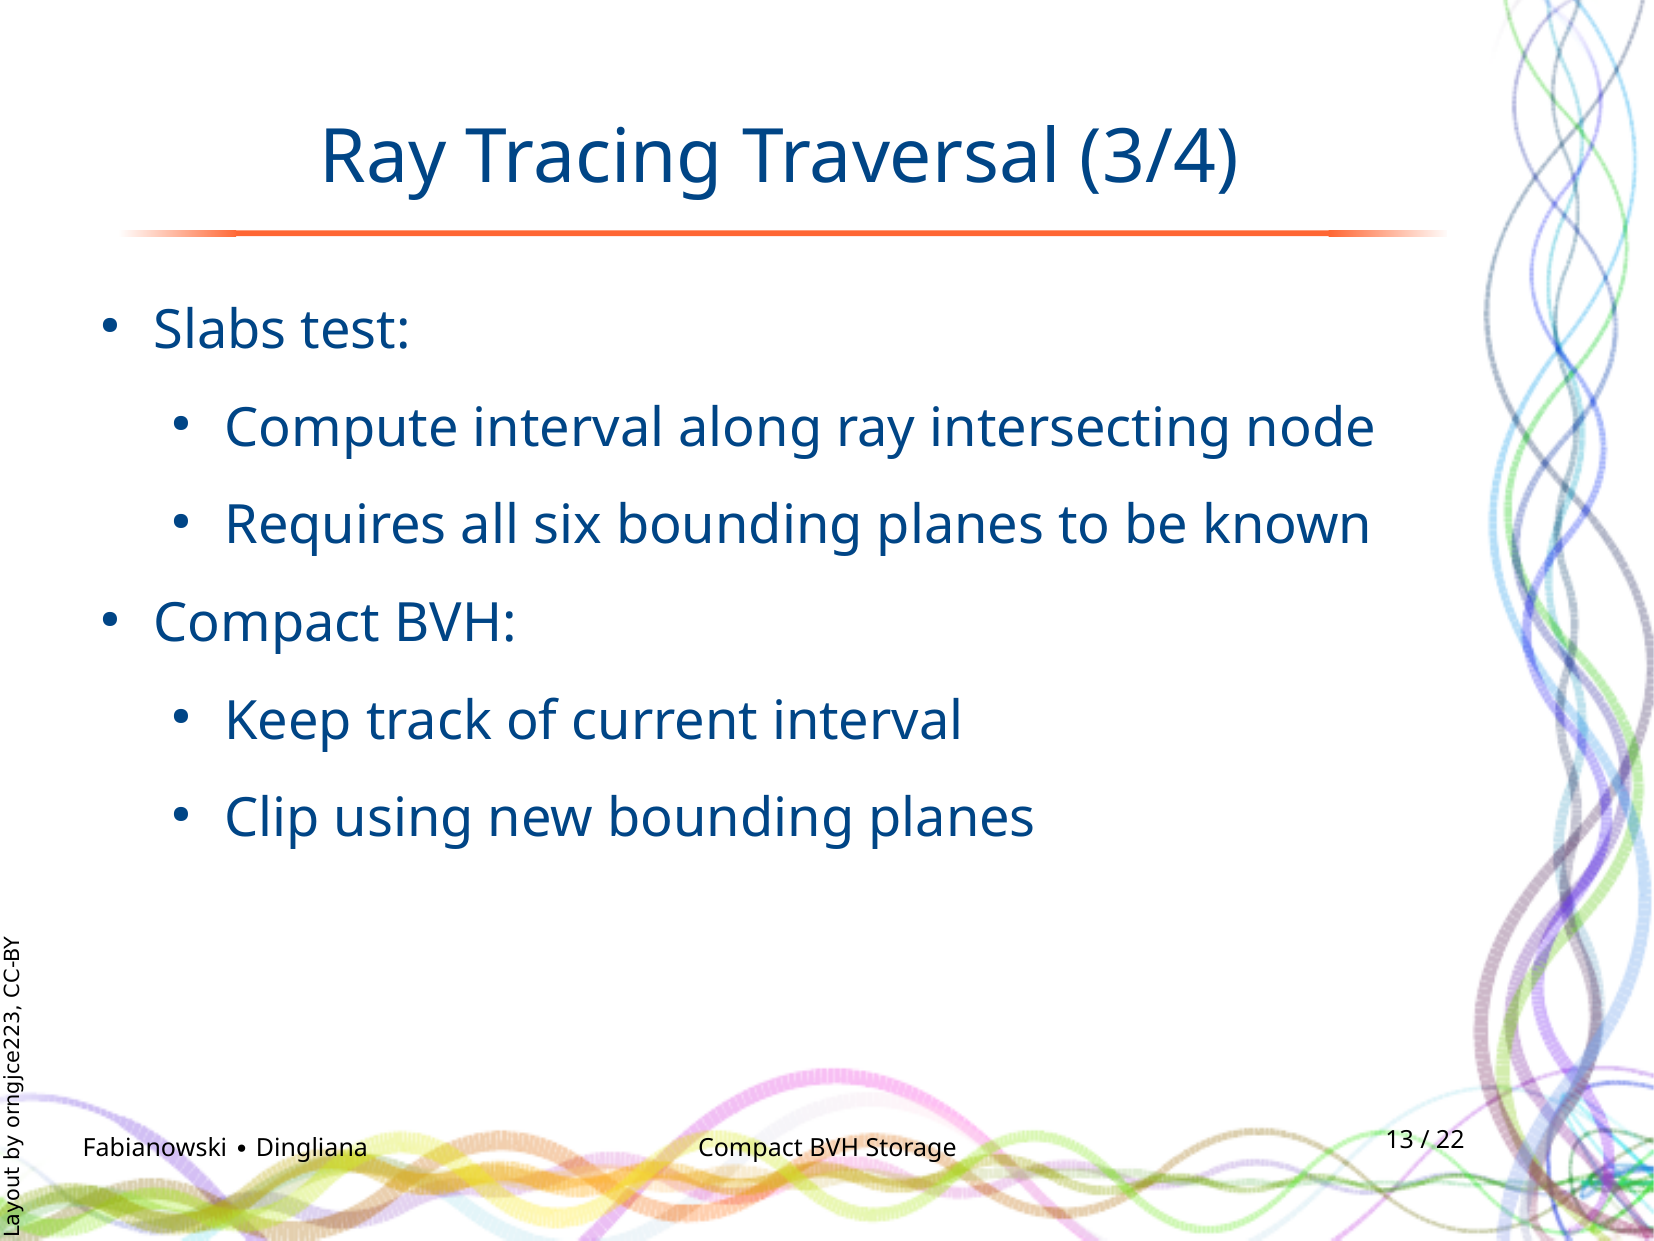

# Ray Tracing Traversal (3/4)
Slabs test:
Compute interval along ray intersecting node
Requires all six bounding planes to be known
Compact BVH:
Keep track of current interval
Clip using new bounding planes
	13 / 22